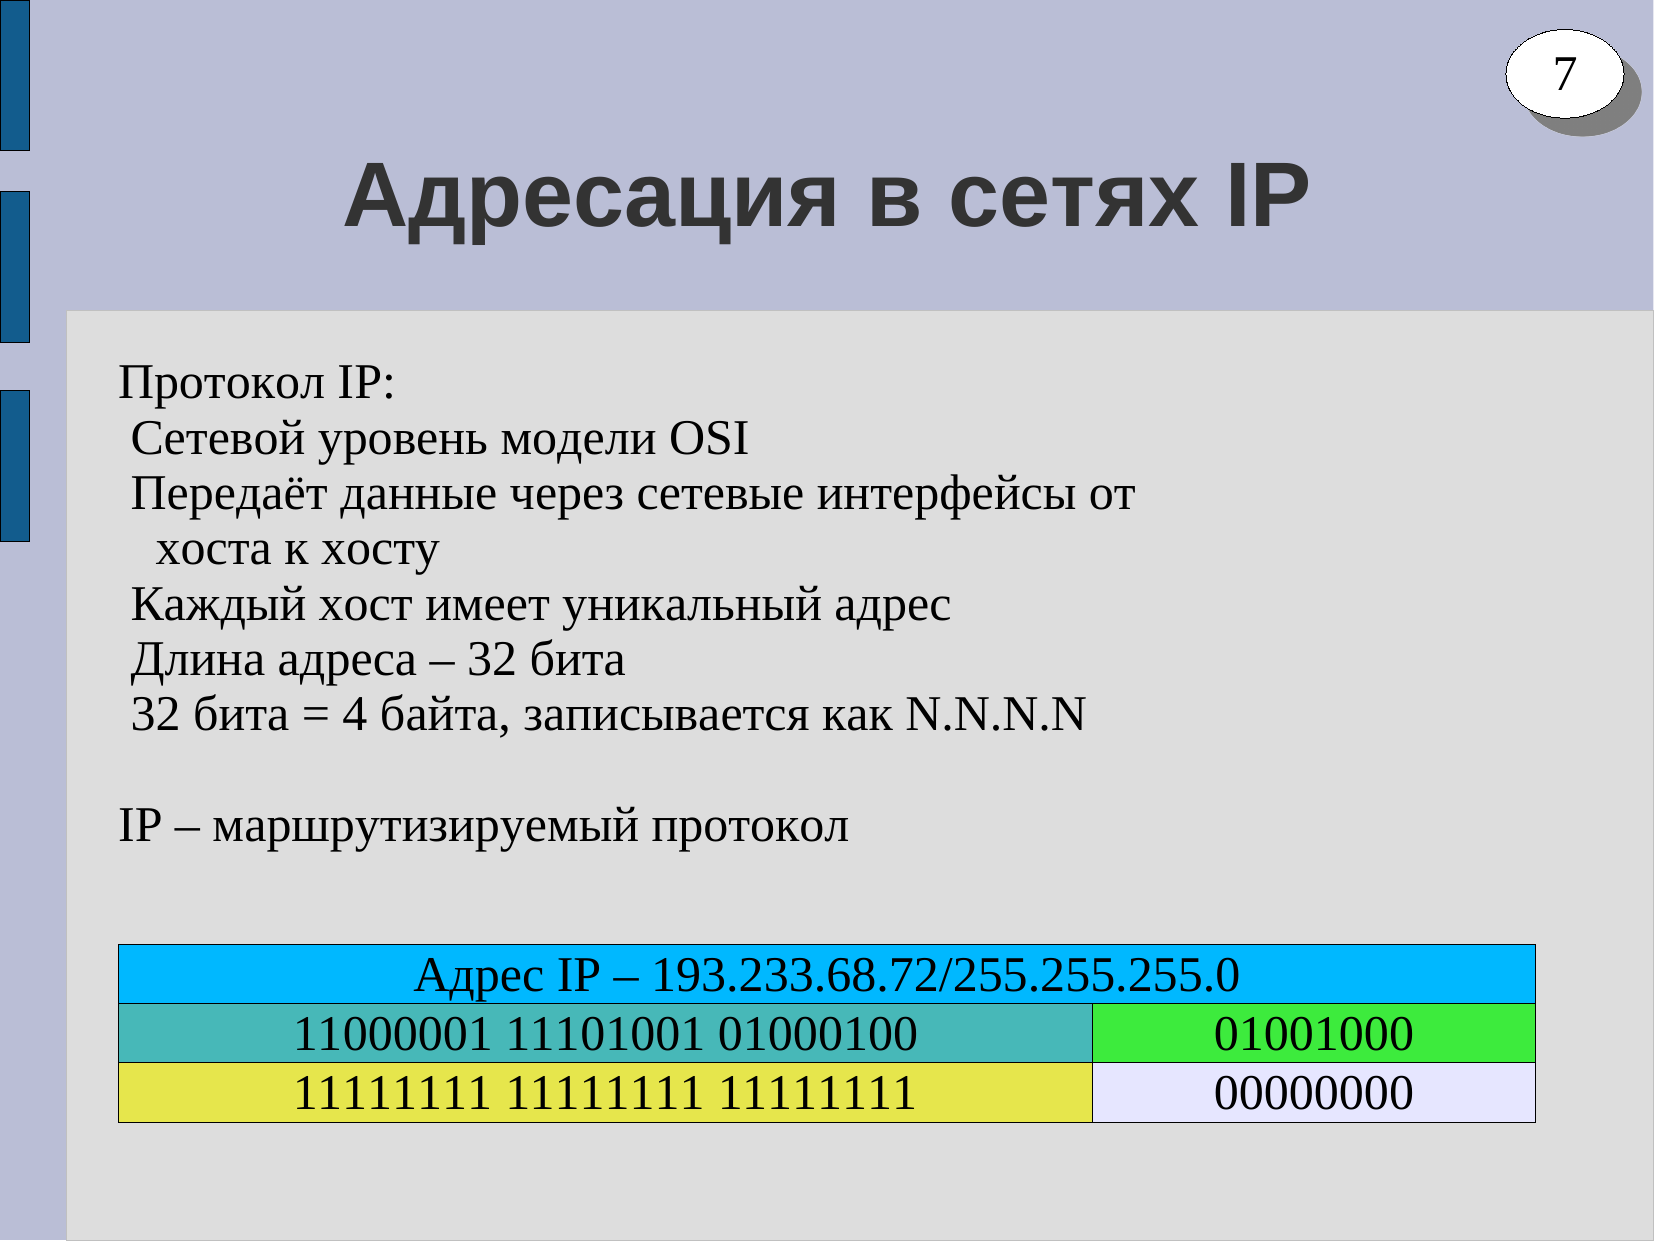

7
# Адресация в сетях IP
Протокол IP:
 Сетевой уровень модели OSI
 Передаёт данные через сетевые интерфейсы от
 хоста к хосту
 Каждый хост имеет уникальный адрес
 Длина адреса – 32 бита
 32 бита = 4 байта, записывается как N.N.N.N
IP – маршрутизируемый протокол
Адрес IP – 193.233.68.72/255.255.255.0
11000001 11101001 01000100
01001000
11111111 11111111 11111111
00000000